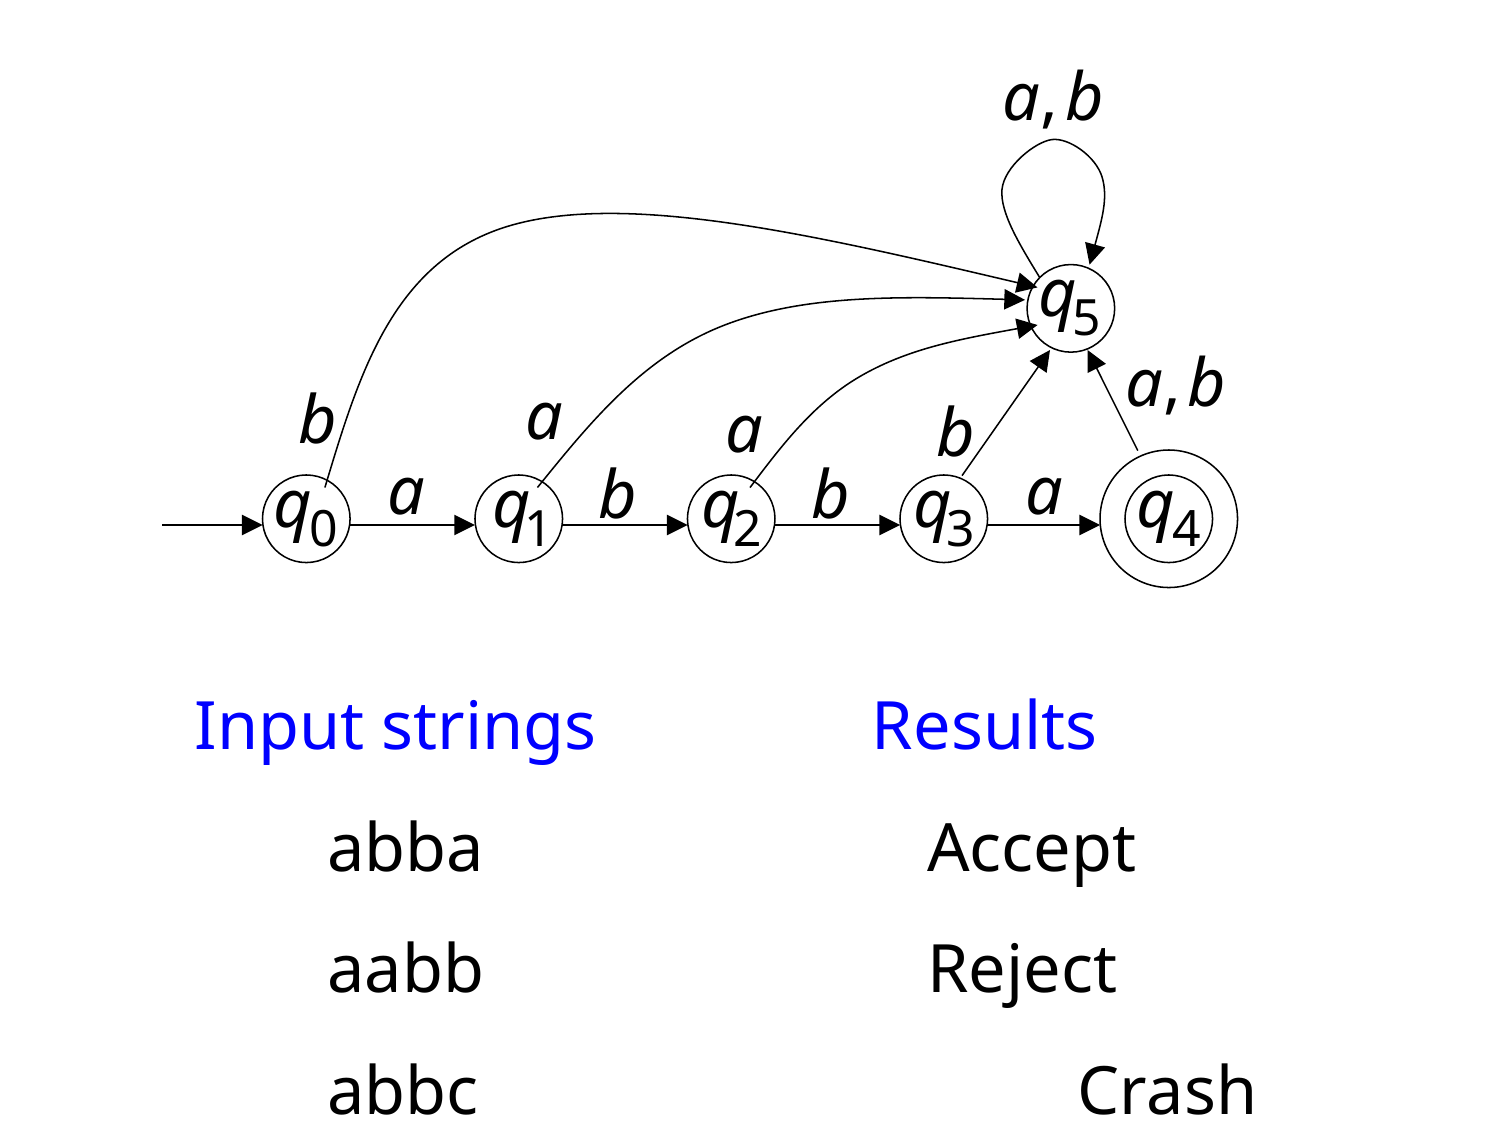

#
 Input strings Results
	abba 			Accept
	aabb 			Reject
	abbc				Crash